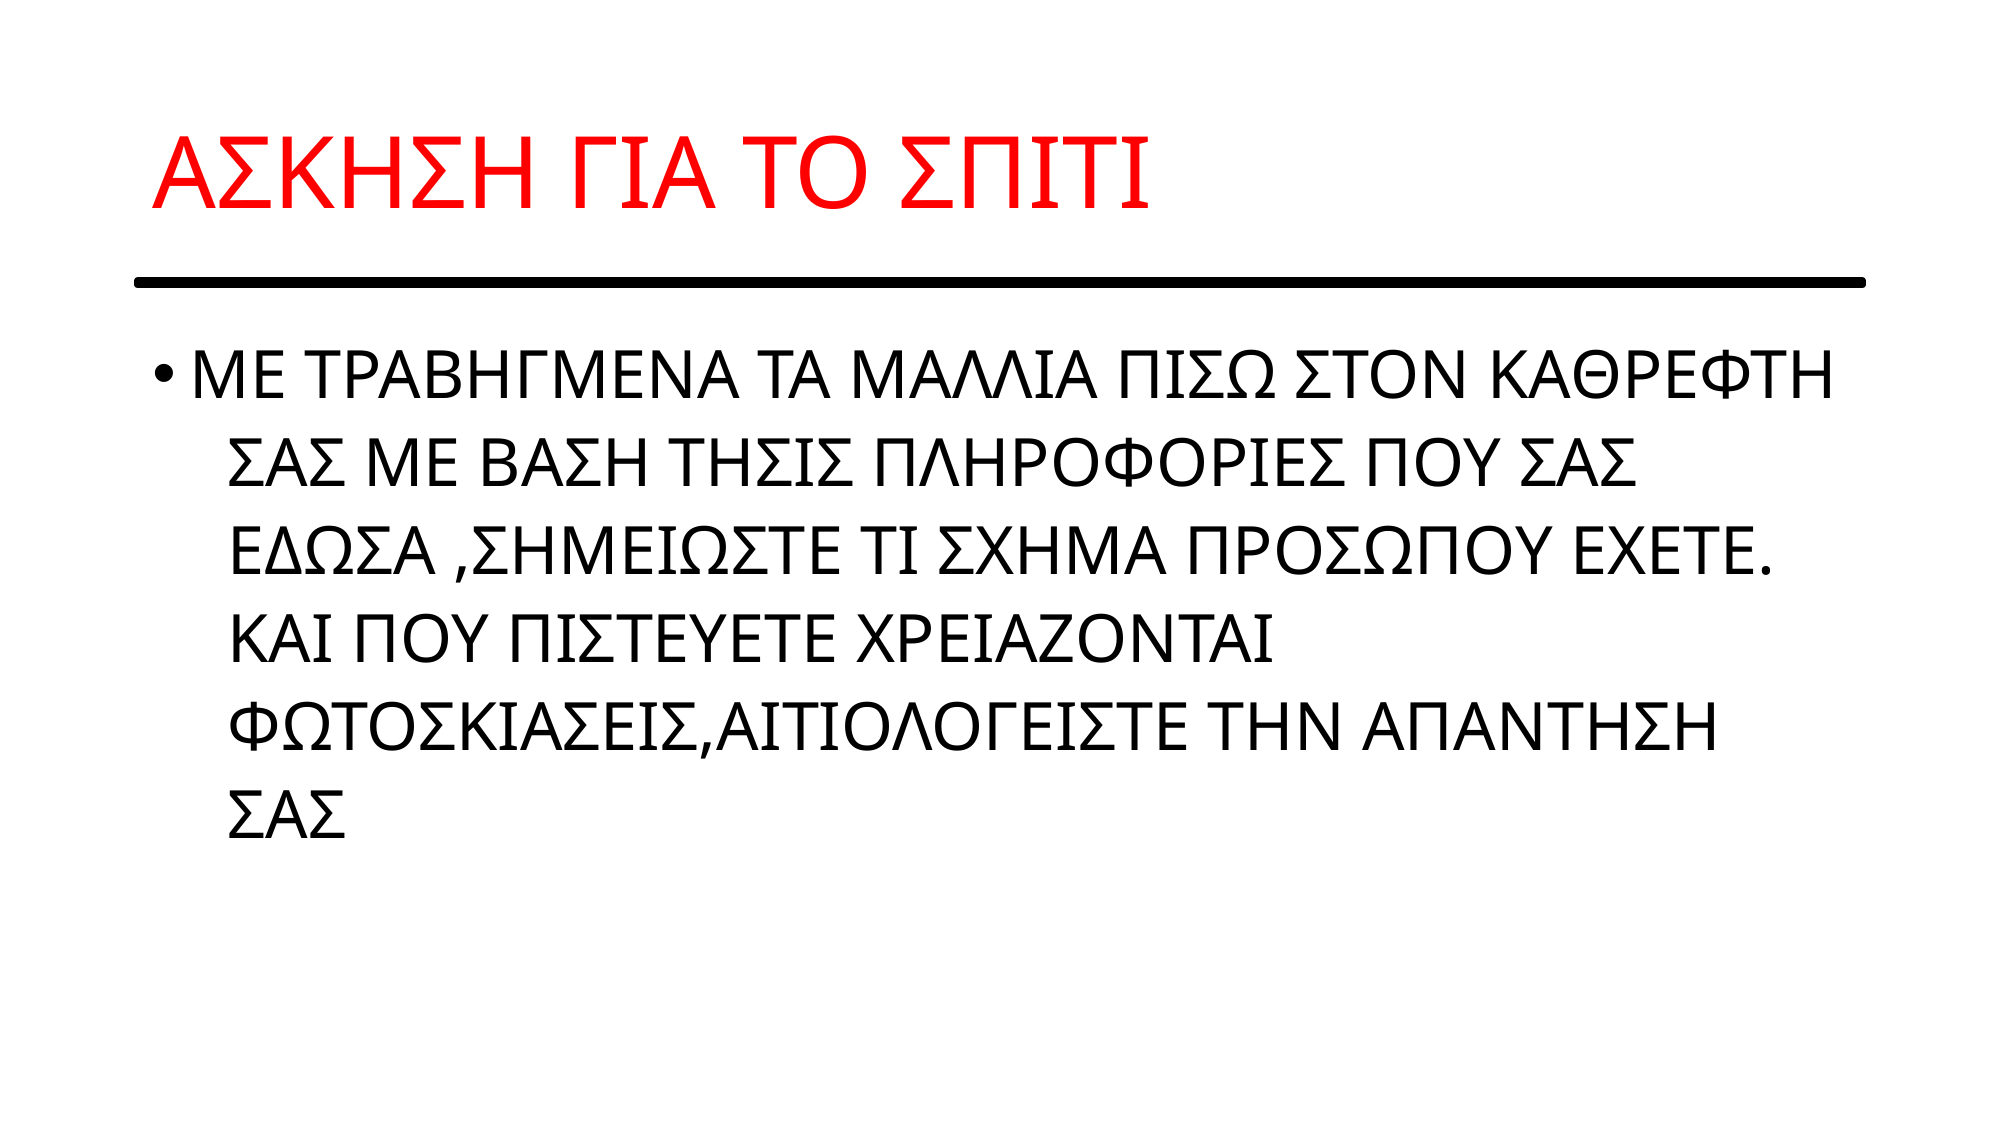

# ΑΣΚΗΣΗ ΓΙΑ ΤΟ ΣΠΙΤΙ
ΜΕ ΤΡΑΒΗΓΜΕΝΑ ΤΑ ΜΑΛΛΙΑ ΠΙΣΩ ΣΤΟΝ ΚΑΘΡΕΦΤΗ ΣΑΣ ΜΕ ΒΑΣΗ ΤΗΣΙΣ ΠΛΗΡΟΦΟΡΙΕΣ ΠΟΥ ΣΑΣ ΕΔΩΣΑ ,ΣΗΜΕΙΩΣΤΕ ΤΙ ΣΧΗΜΑ ΠΡΟΣΩΠΟΥ ΕΧΕΤΕ. ΚΑΙ ΠΟΥ ΠΙΣΤΕΥΕΤΕ ΧΡΕΙΑΖΟΝΤΑΙ ΦΩΤΟΣΚΙΑΣΕΙΣ,ΑΙΤΙΟΛΟΓΕΙΣΤΕ ΤΗΝ ΑΠΑΝΤΗΣΗ ΣΑΣ